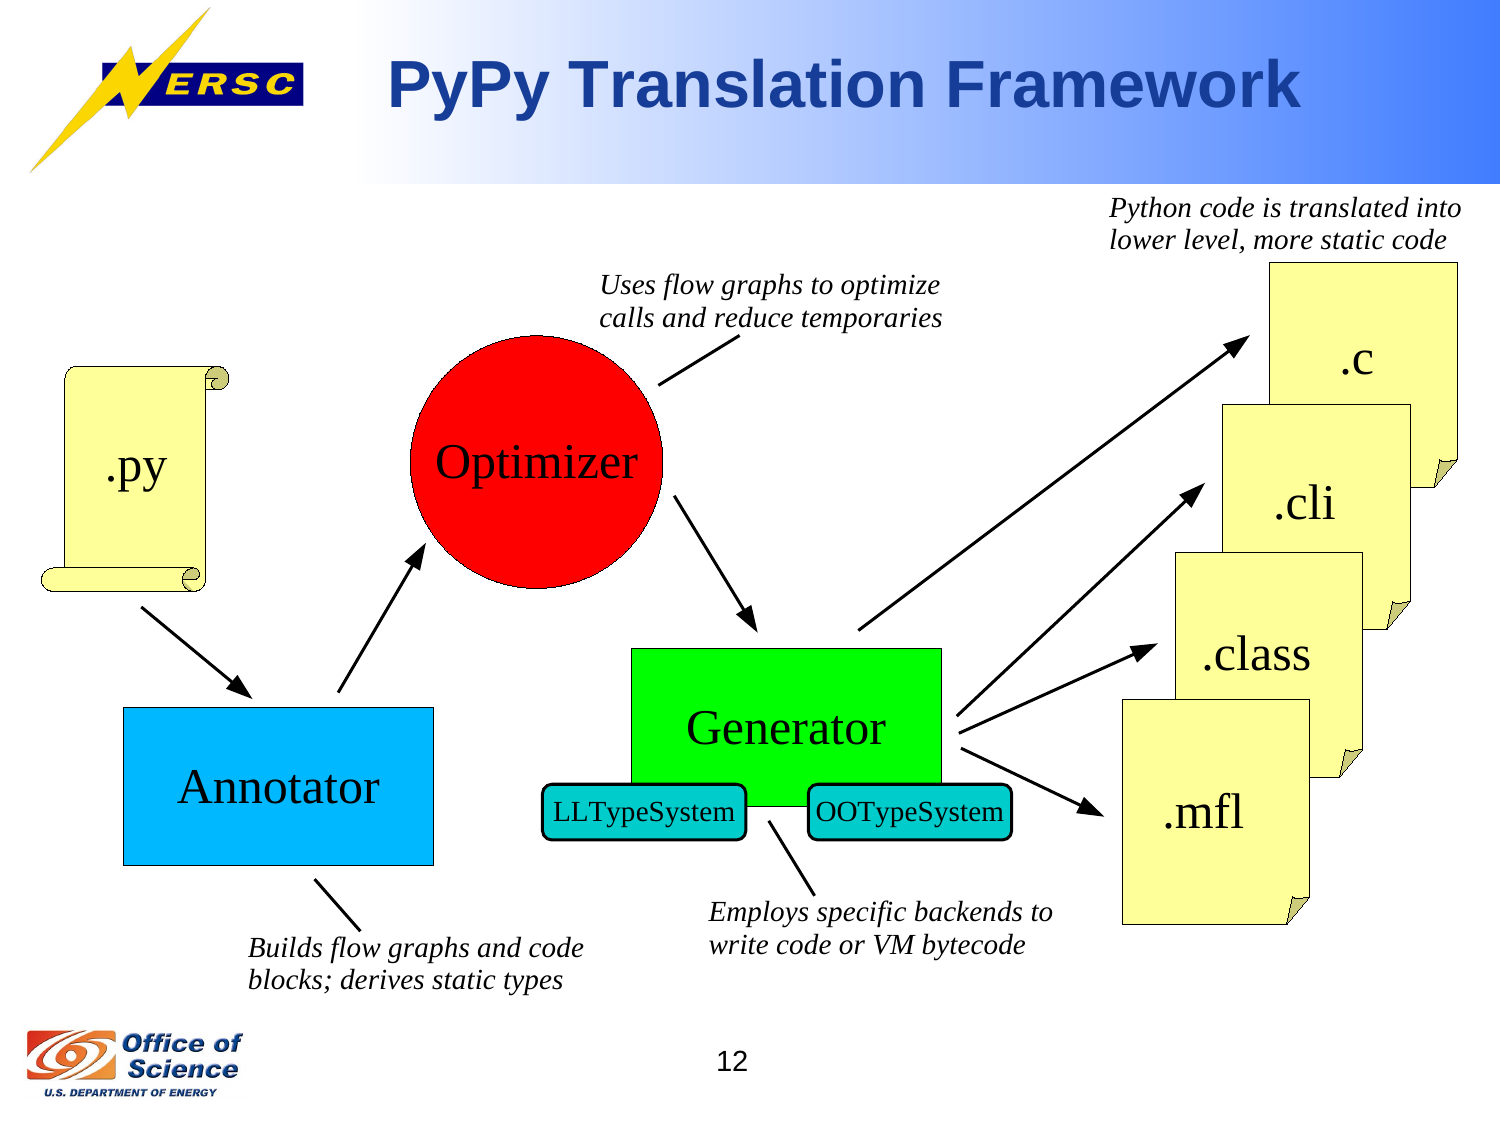

# PyPy Translation Framework
Python code is translated into lower level, more static code
Uses flow graphs to optimize calls and reduce temporaries
.c
Optimizer
.py
.cli
.class
Generator
Annotator
.mfl
LLTypeSystem
OOTypeSystem
Employs specific backends to write code or VM bytecode
Builds flow graphs and code blocks; derives static types